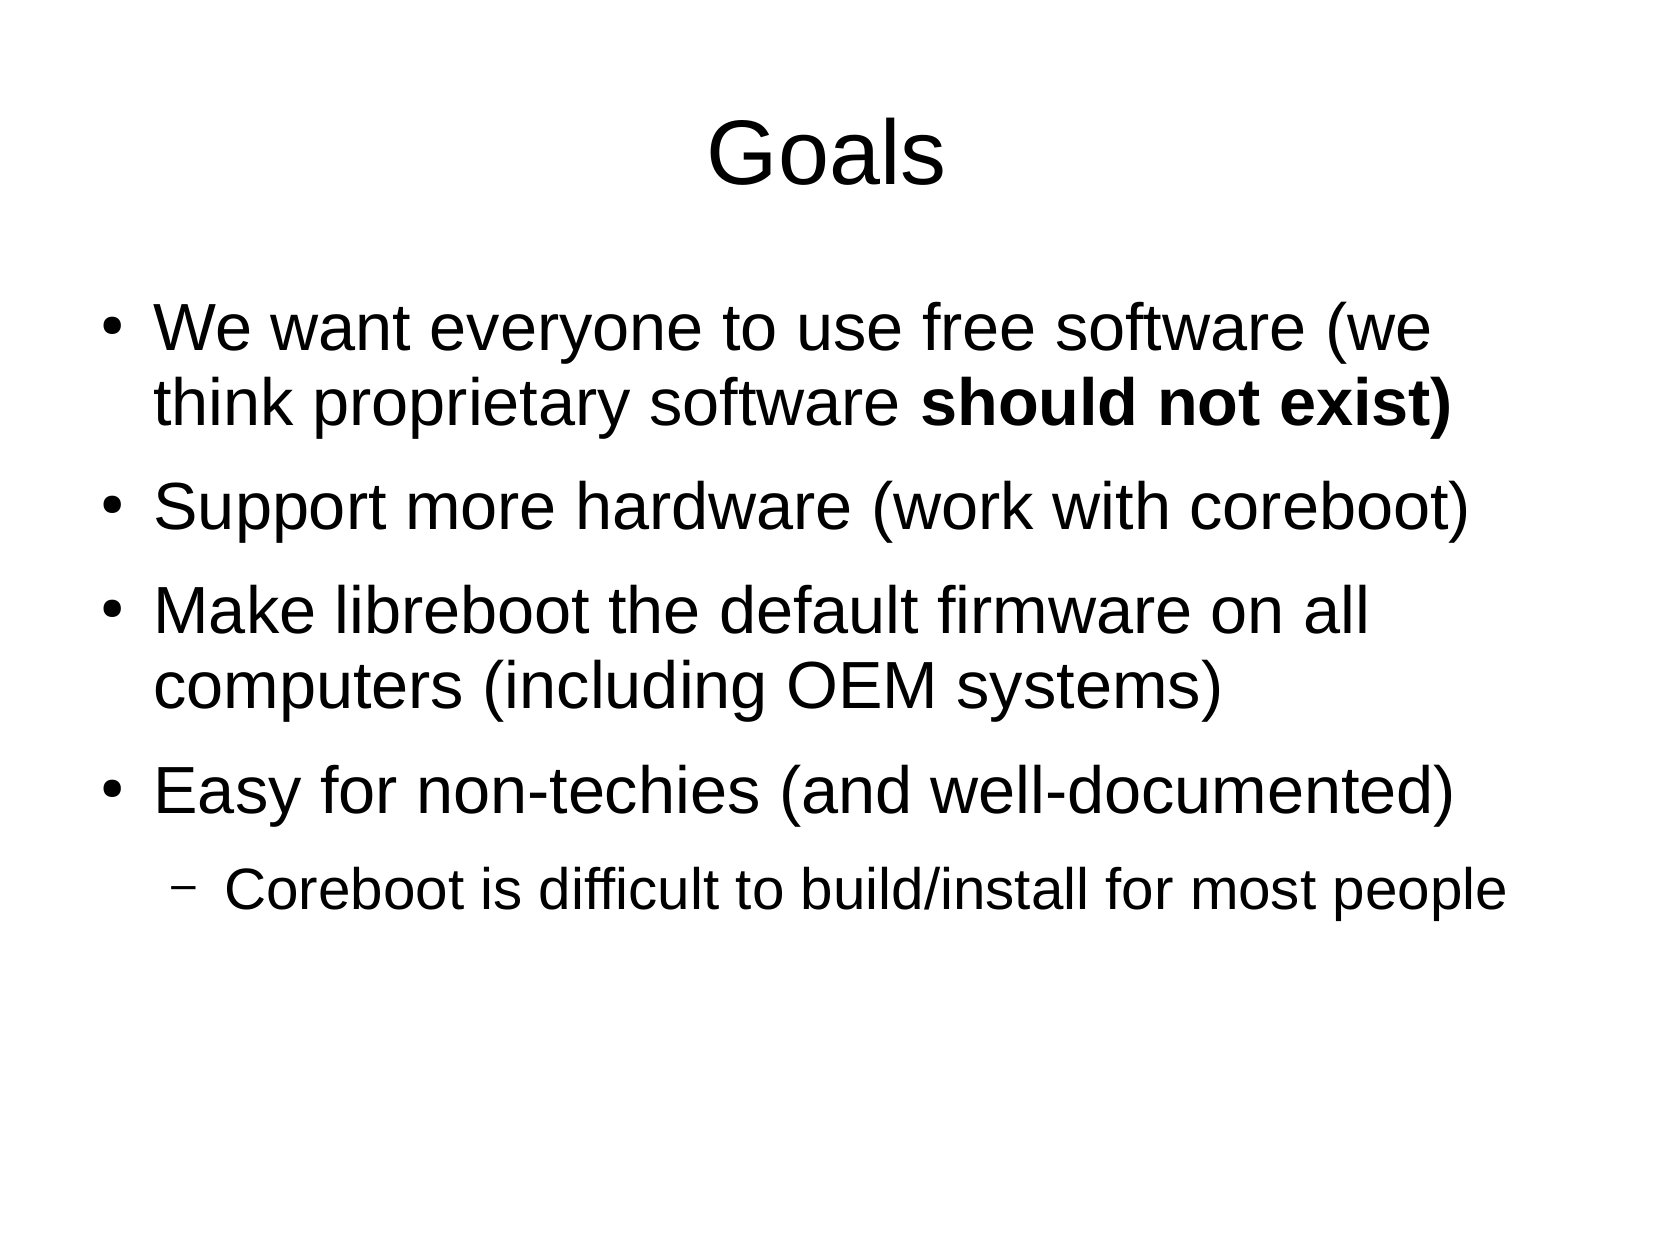

# Goals
We want everyone to use free software (we think proprietary software should not exist)
Support more hardware (work with coreboot)
Make libreboot the default firmware on all computers (including OEM systems)
Easy for non-techies (and well-documented)
Coreboot is difficult to build/install for most people